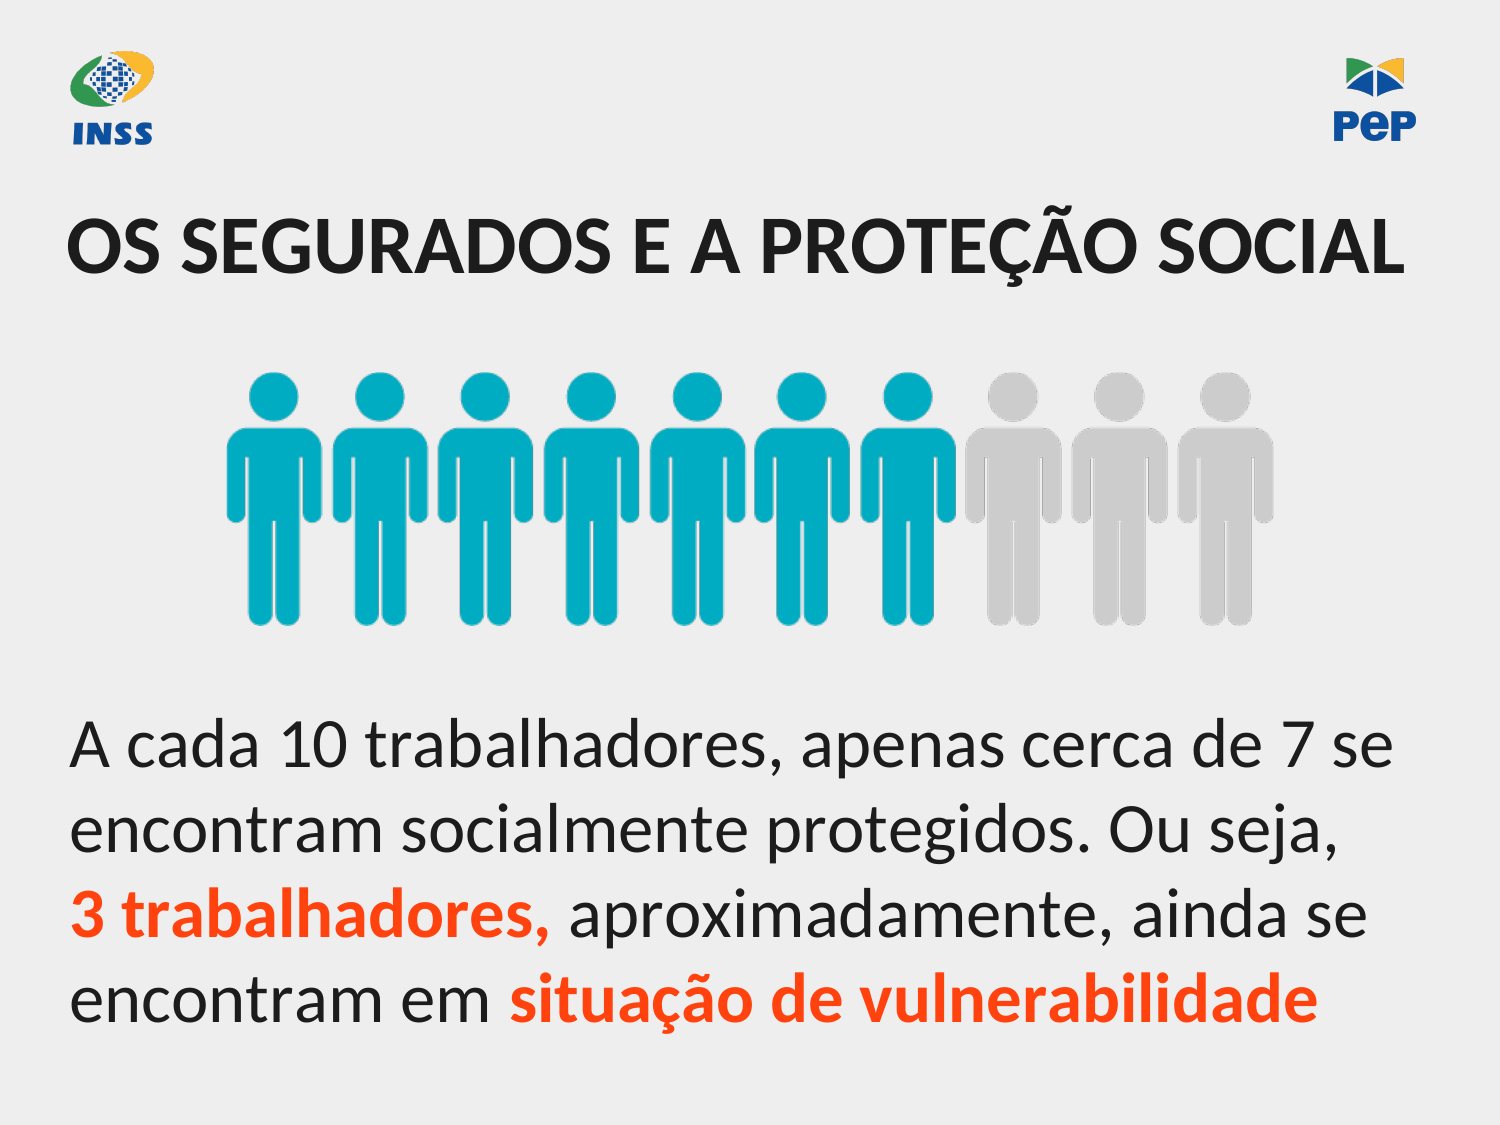

OS SEGURADOS E A PROTEÇÃO SOCIAL
# A cada 10 trabalhadores, apenas cerca de 7 se encontram socialmente protegidos. Ou seja, 3 trabalhadores, aproximadamente, ainda se encontram em situação de vulnerabilidade